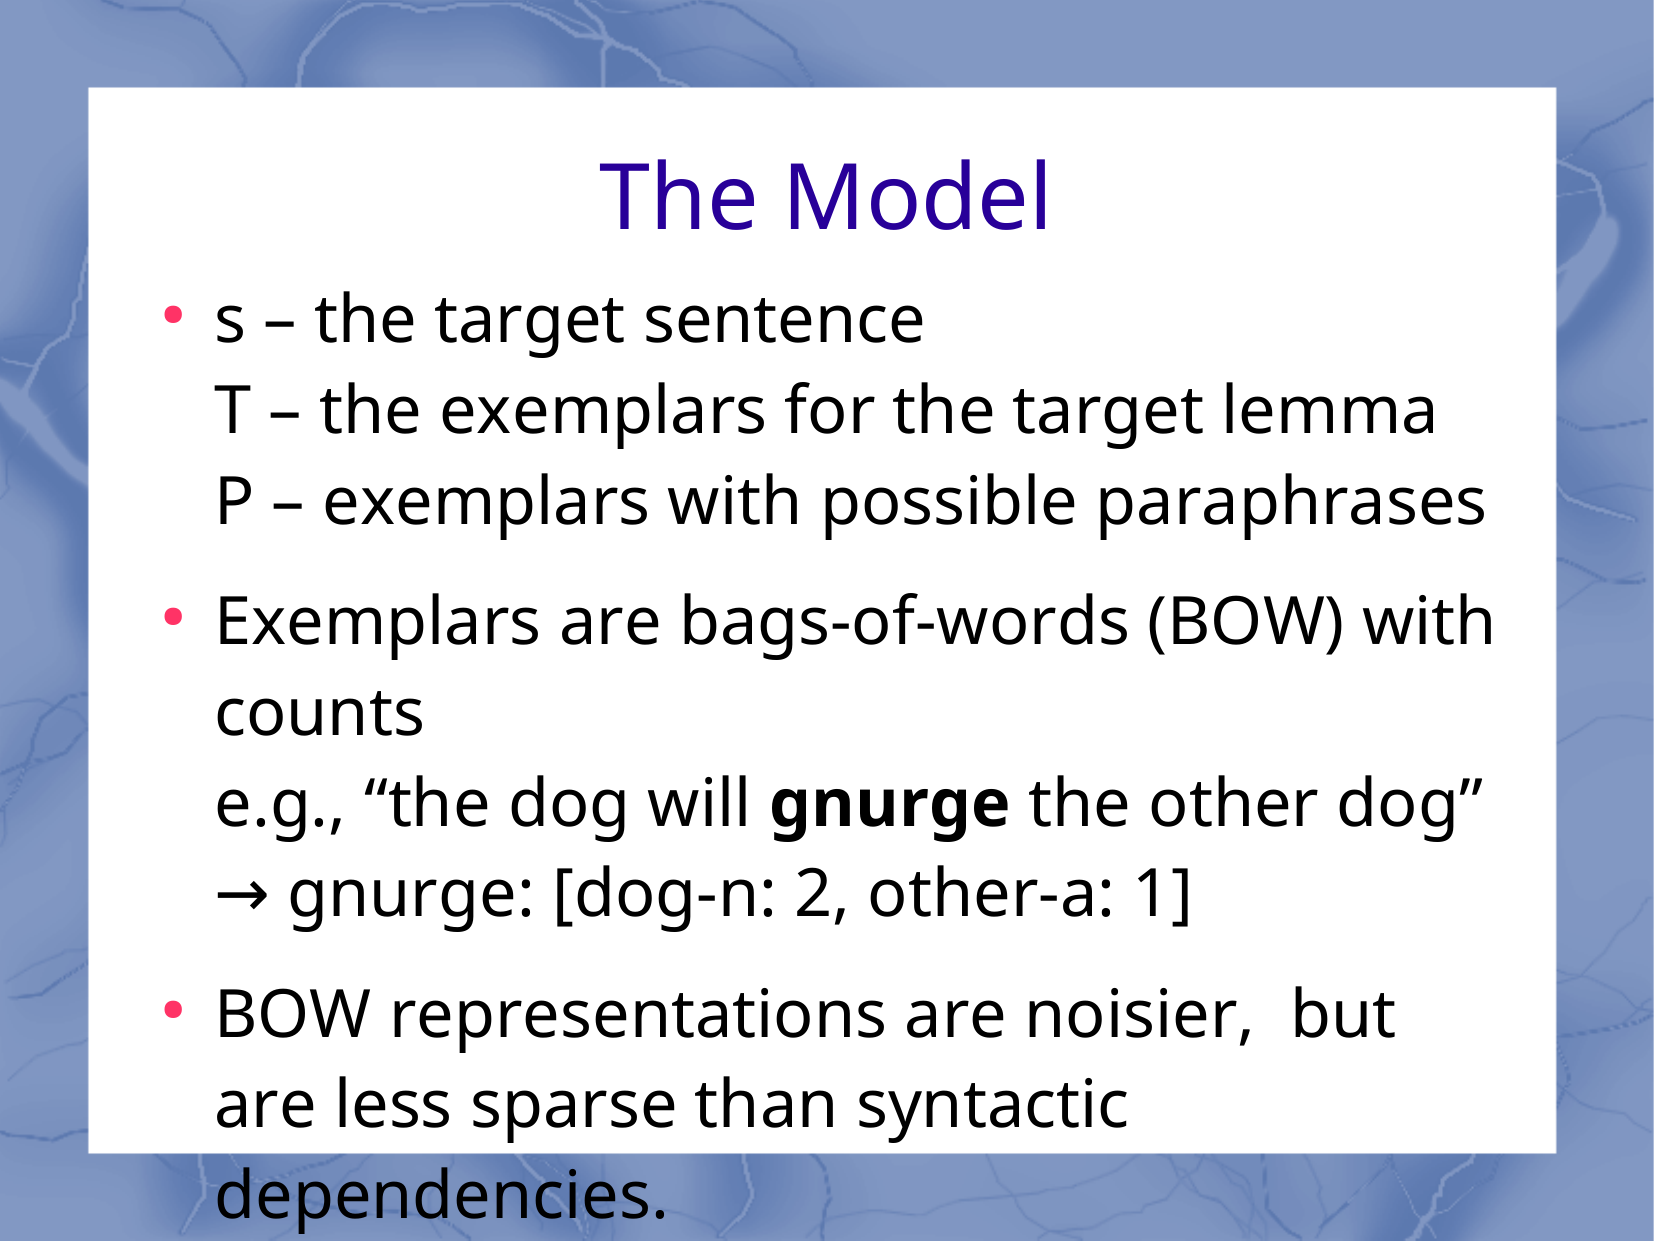

# The Model
s – the target sentence
T – the exemplars for the target lemma
P – exemplars with possible paraphrases
Exemplars are bags-of-words (BOW) with counts
e.g., “the dog will gnurge the other dog” → gnurge: [dog-n: 2, other-a: 1]
BOW representations are noisier, but are less sparse than syntactic dependencies.